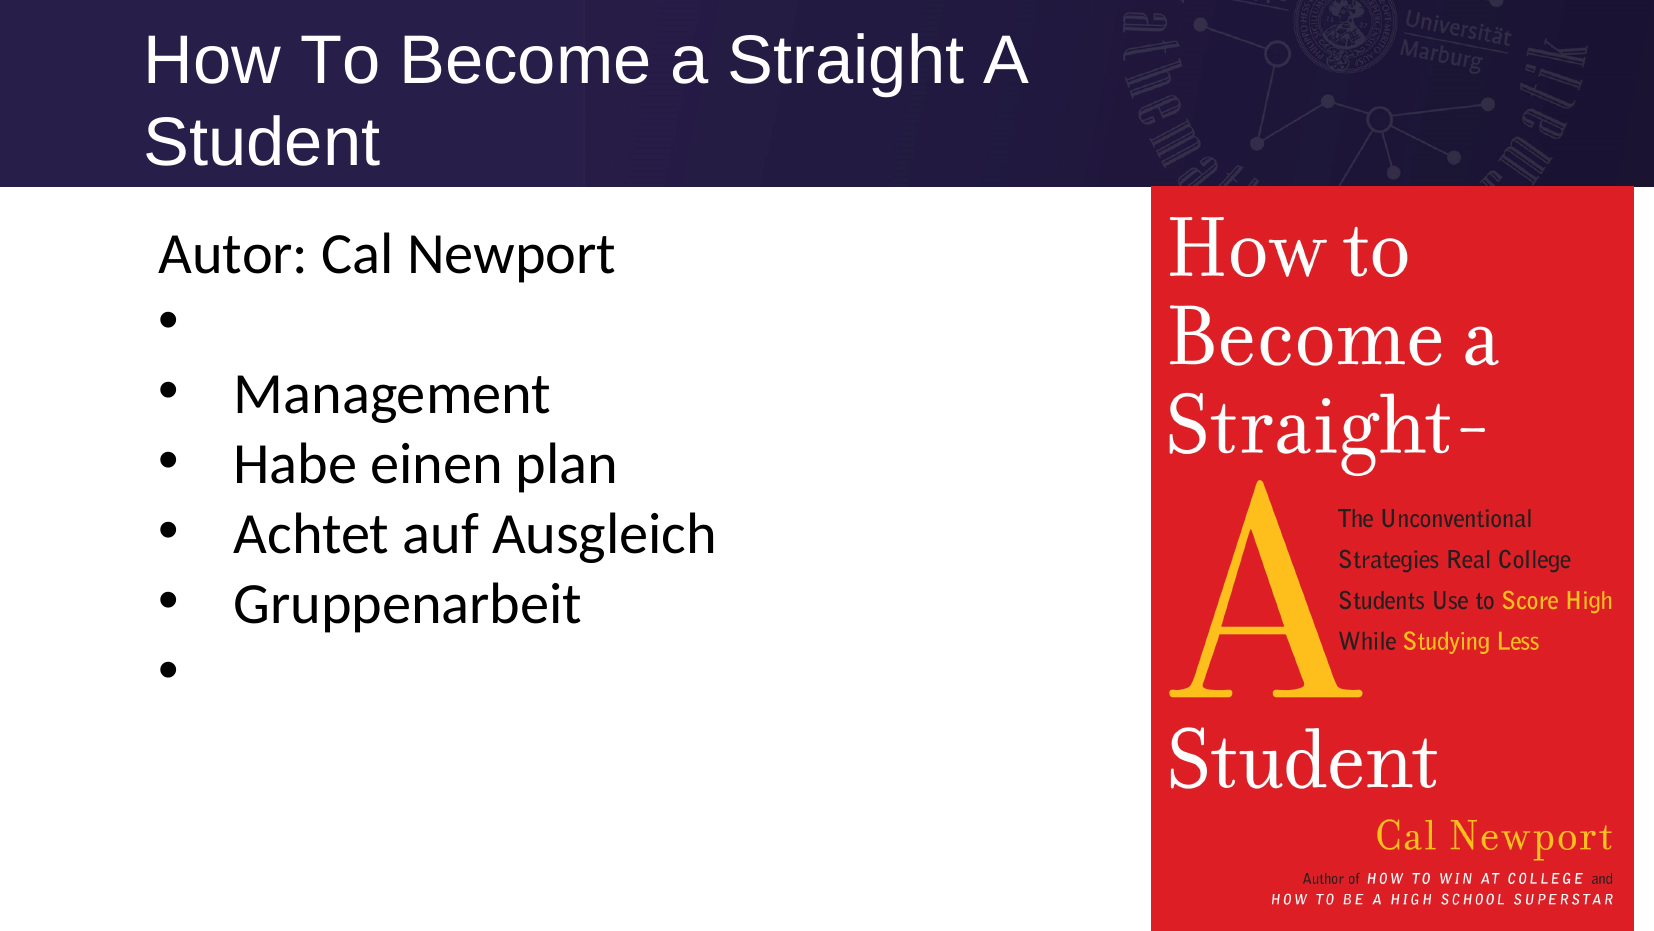

How To Become a Straight A Student
#
Autor: Cal Newport
Management
Habe einen plan
Achtet auf Ausgleich
Gruppenarbeit